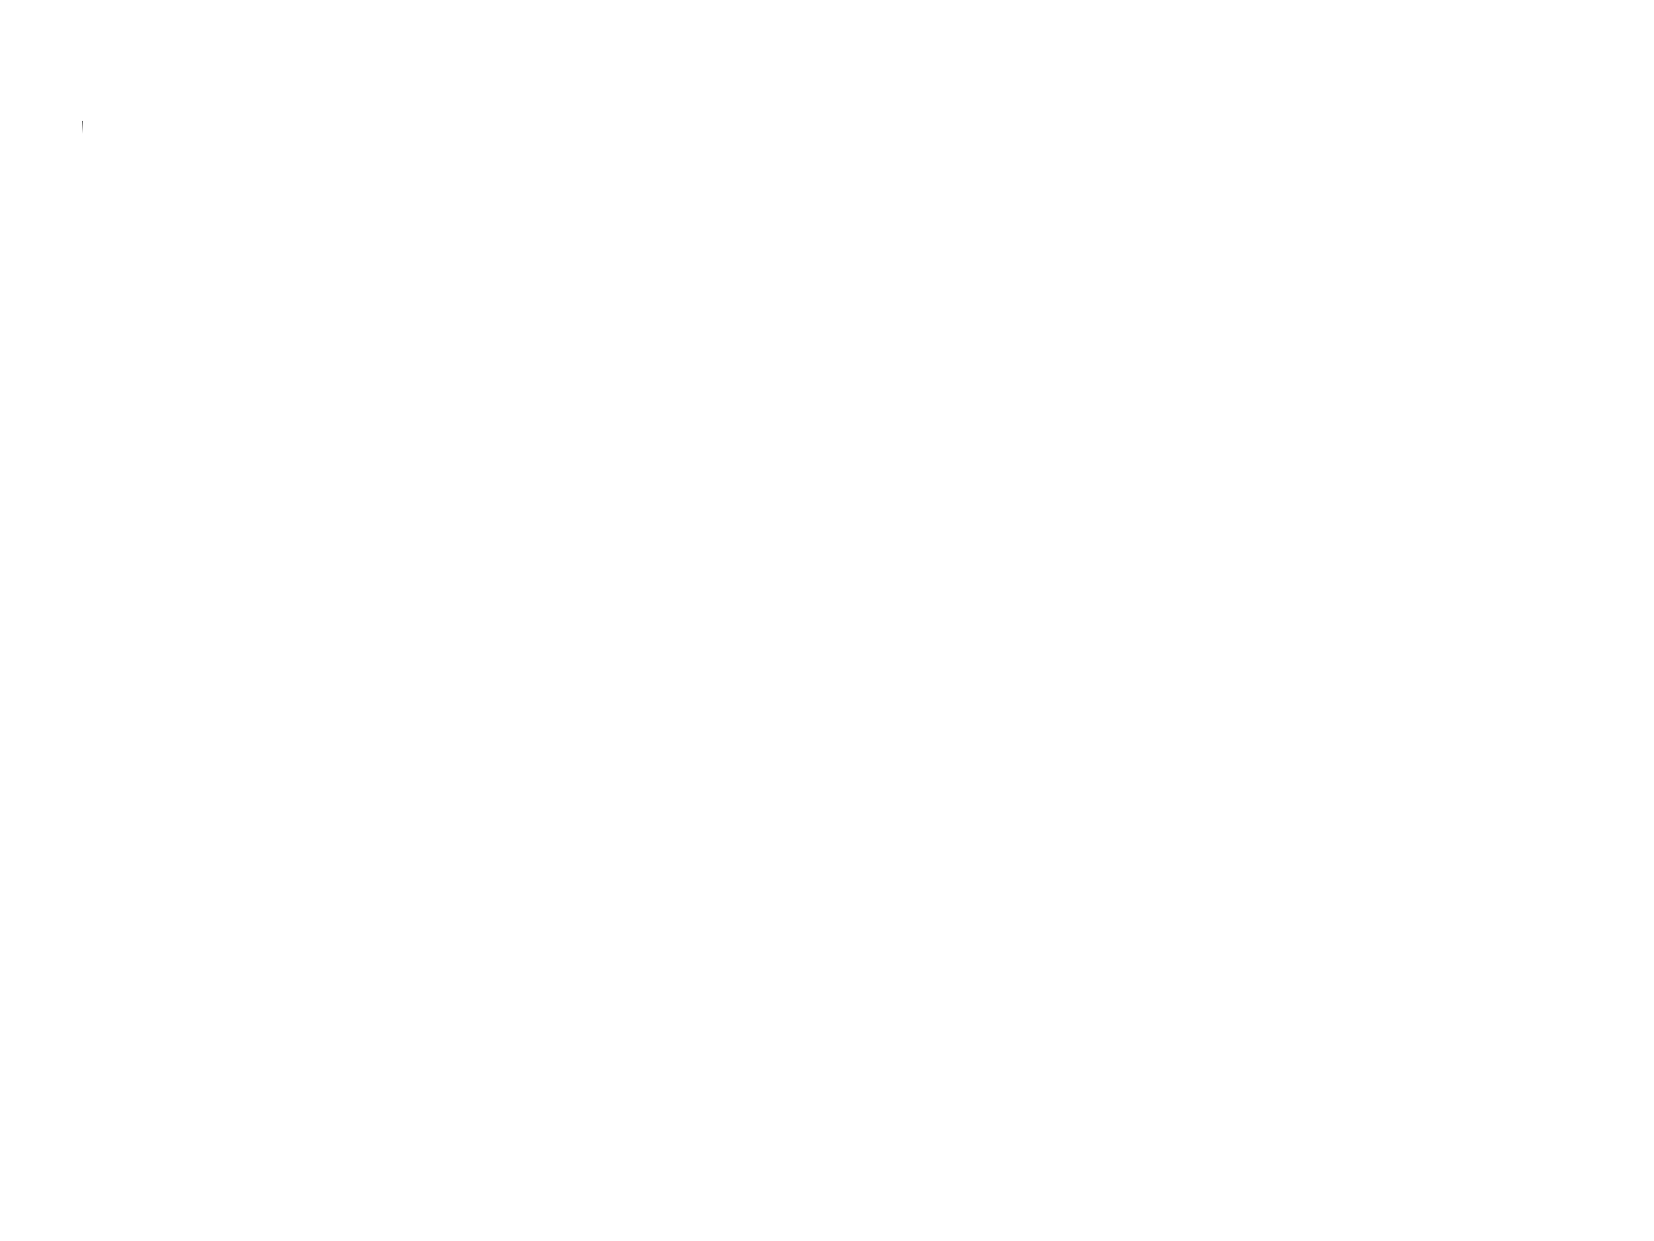

# Text with "text animation effects" and "custom animation"